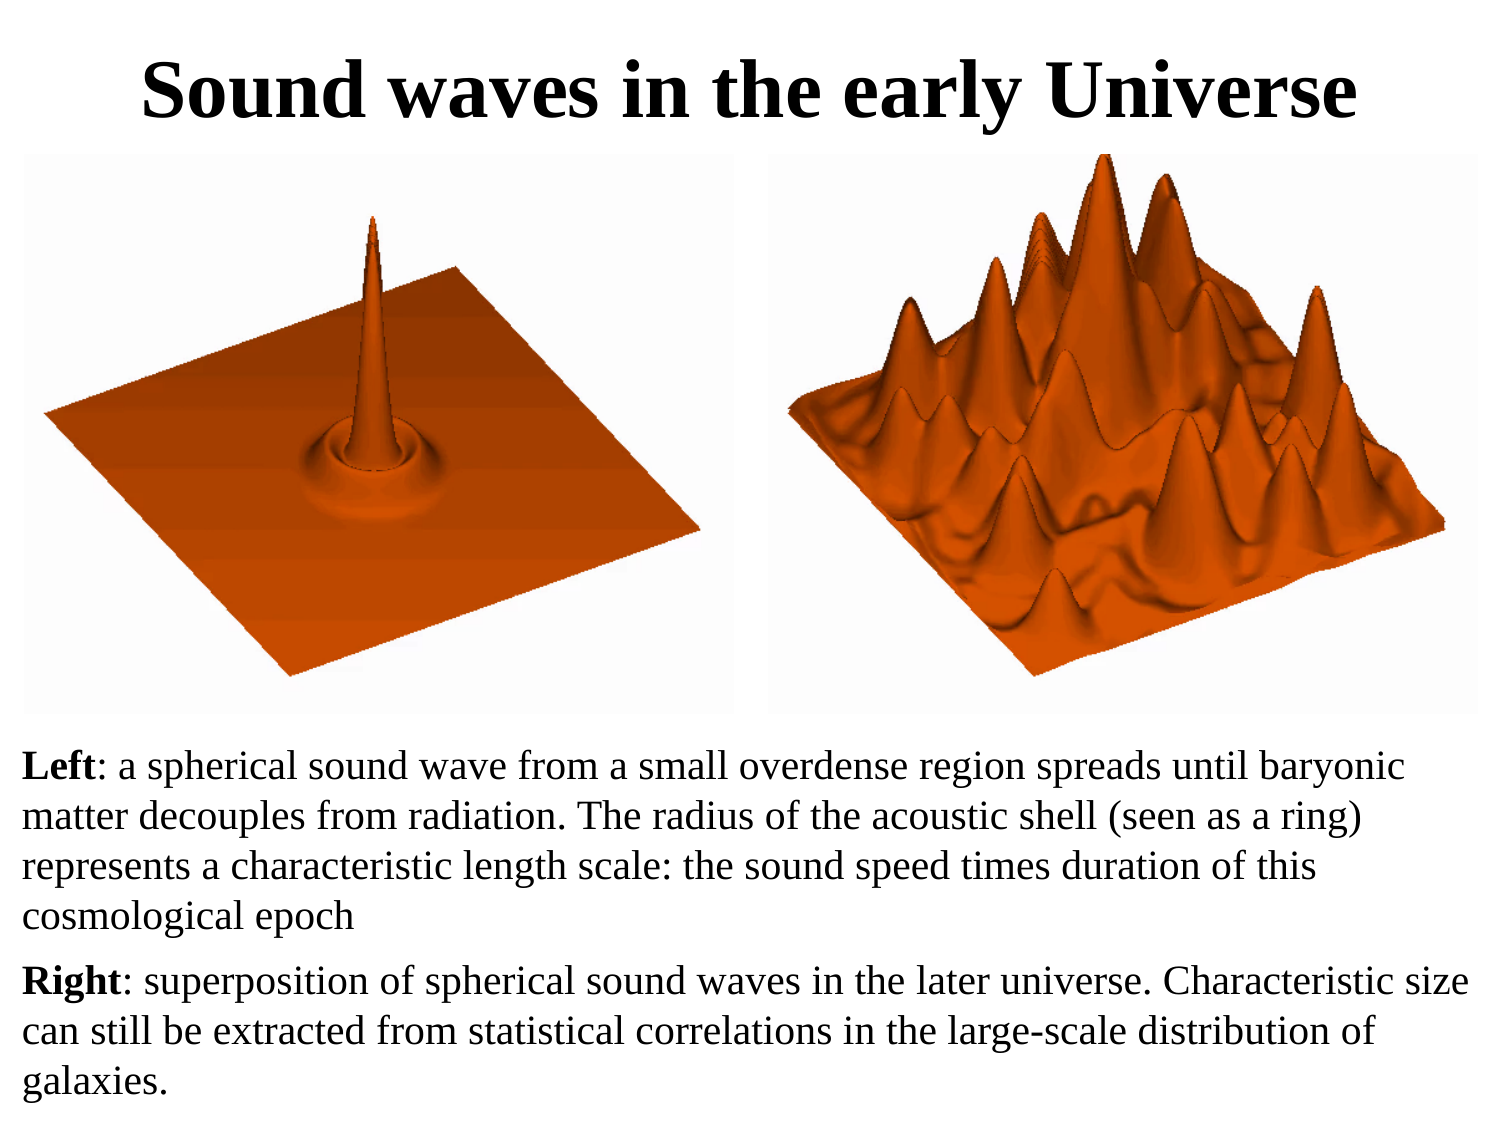

# Sound waves in the early Universe
Left: a spherical sound wave from a small overdense region spreads until baryonic matter decouples from radiation. The radius of the acoustic shell (seen as a ring) represents a characteristic length scale: the sound speed times duration of this cosmological epoch
Right: superposition of spherical sound waves in the later universe. Characteristic size can still be extracted from statistical correlations in the large-scale distribution of galaxies.